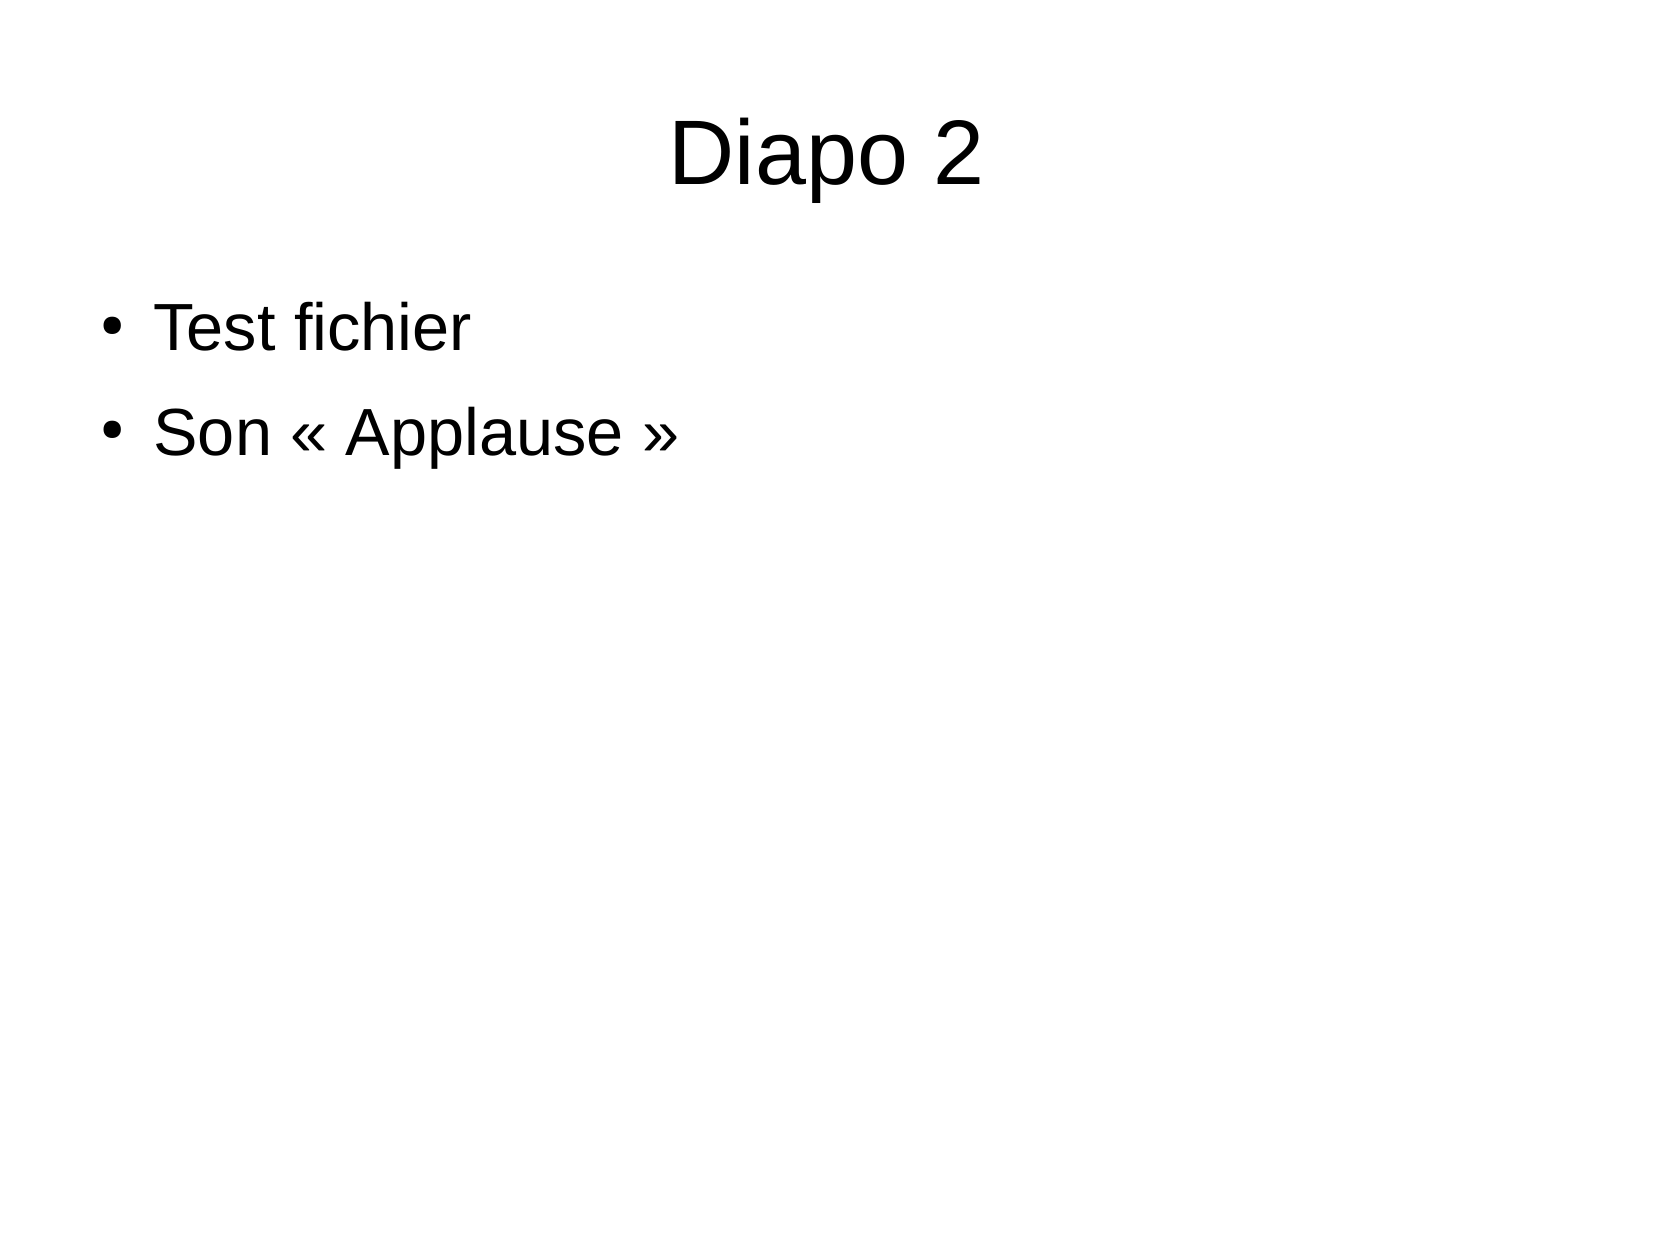

# Diapo 2
Test fichier
Son « Applause »